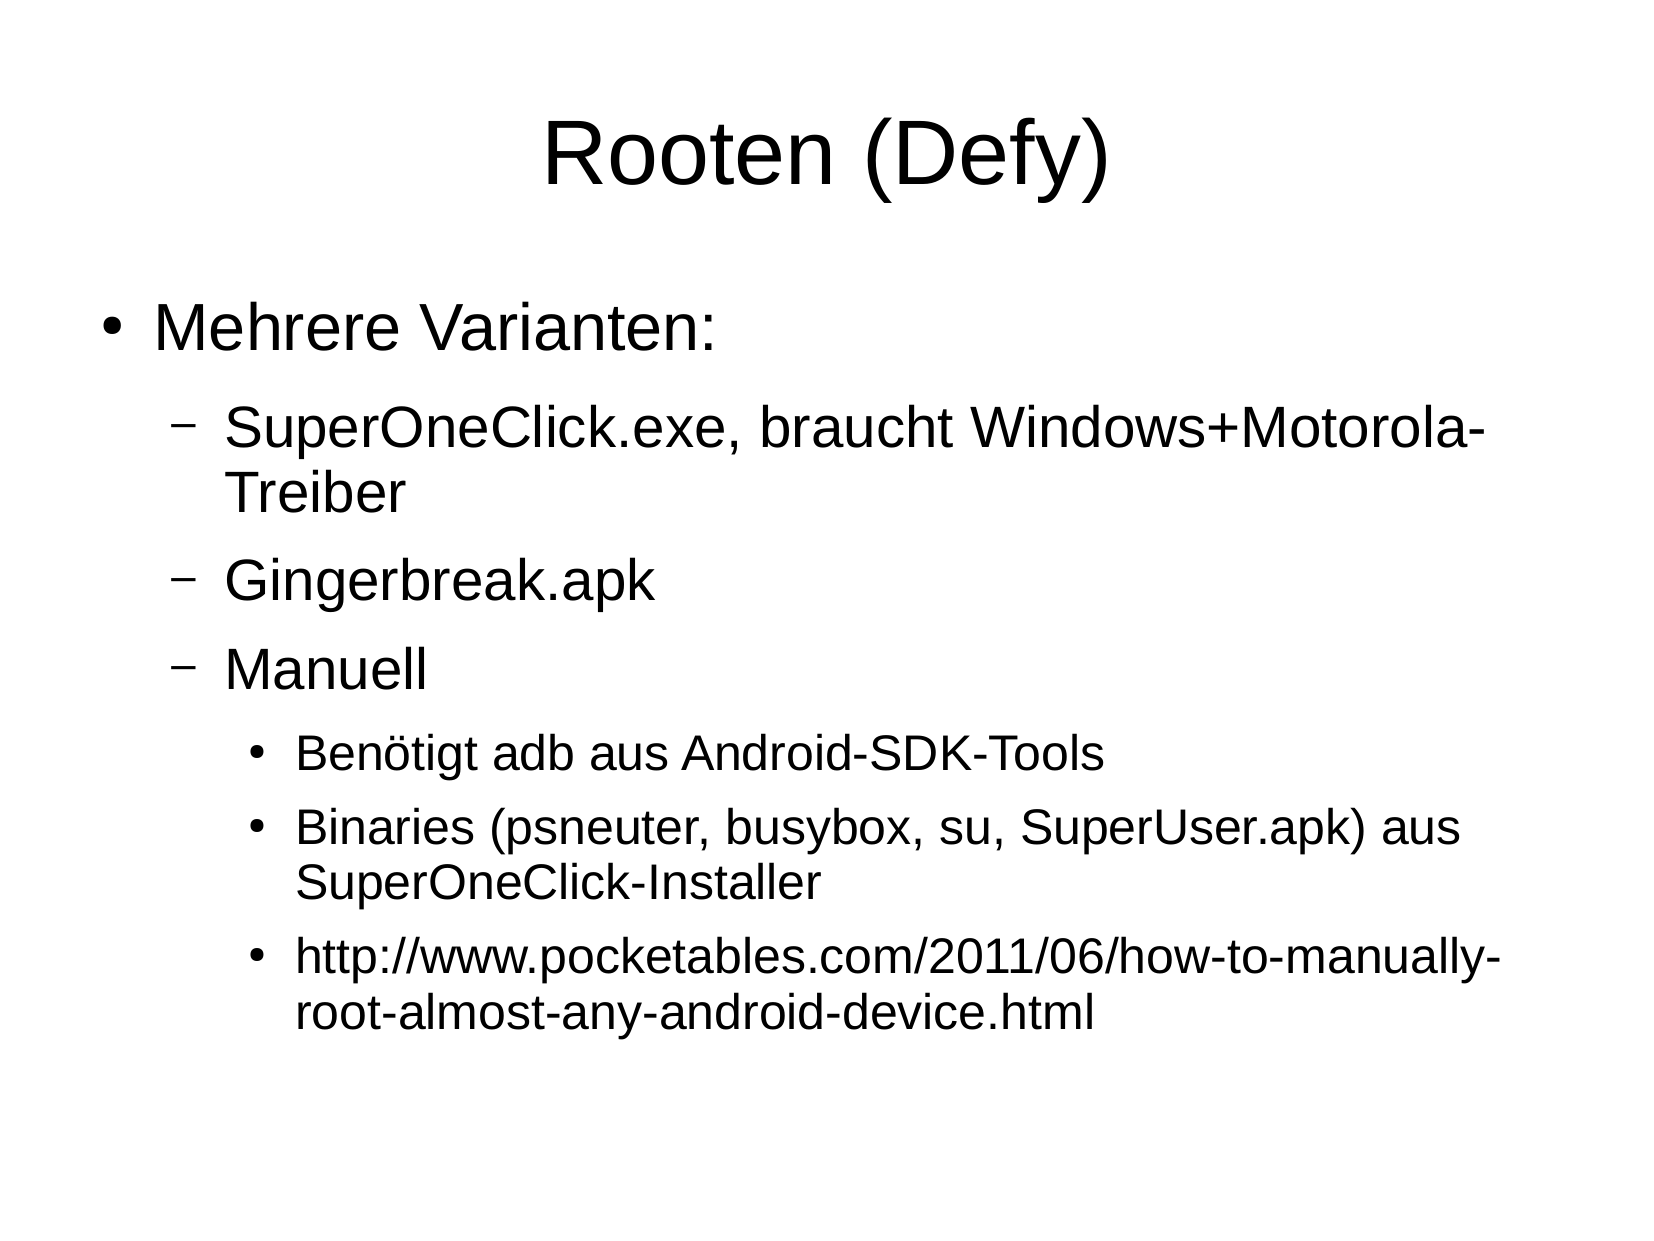

# Rooten (Defy)
Mehrere Varianten:
SuperOneClick.exe, braucht Windows+Motorola-Treiber
Gingerbreak.apk
Manuell
Benötigt adb aus Android-SDK-Tools
Binaries (psneuter, busybox, su, SuperUser.apk) aus SuperOneClick-Installer
http://www.pocketables.com/2011/06/how-to-manually-root-almost-any-android-device.html